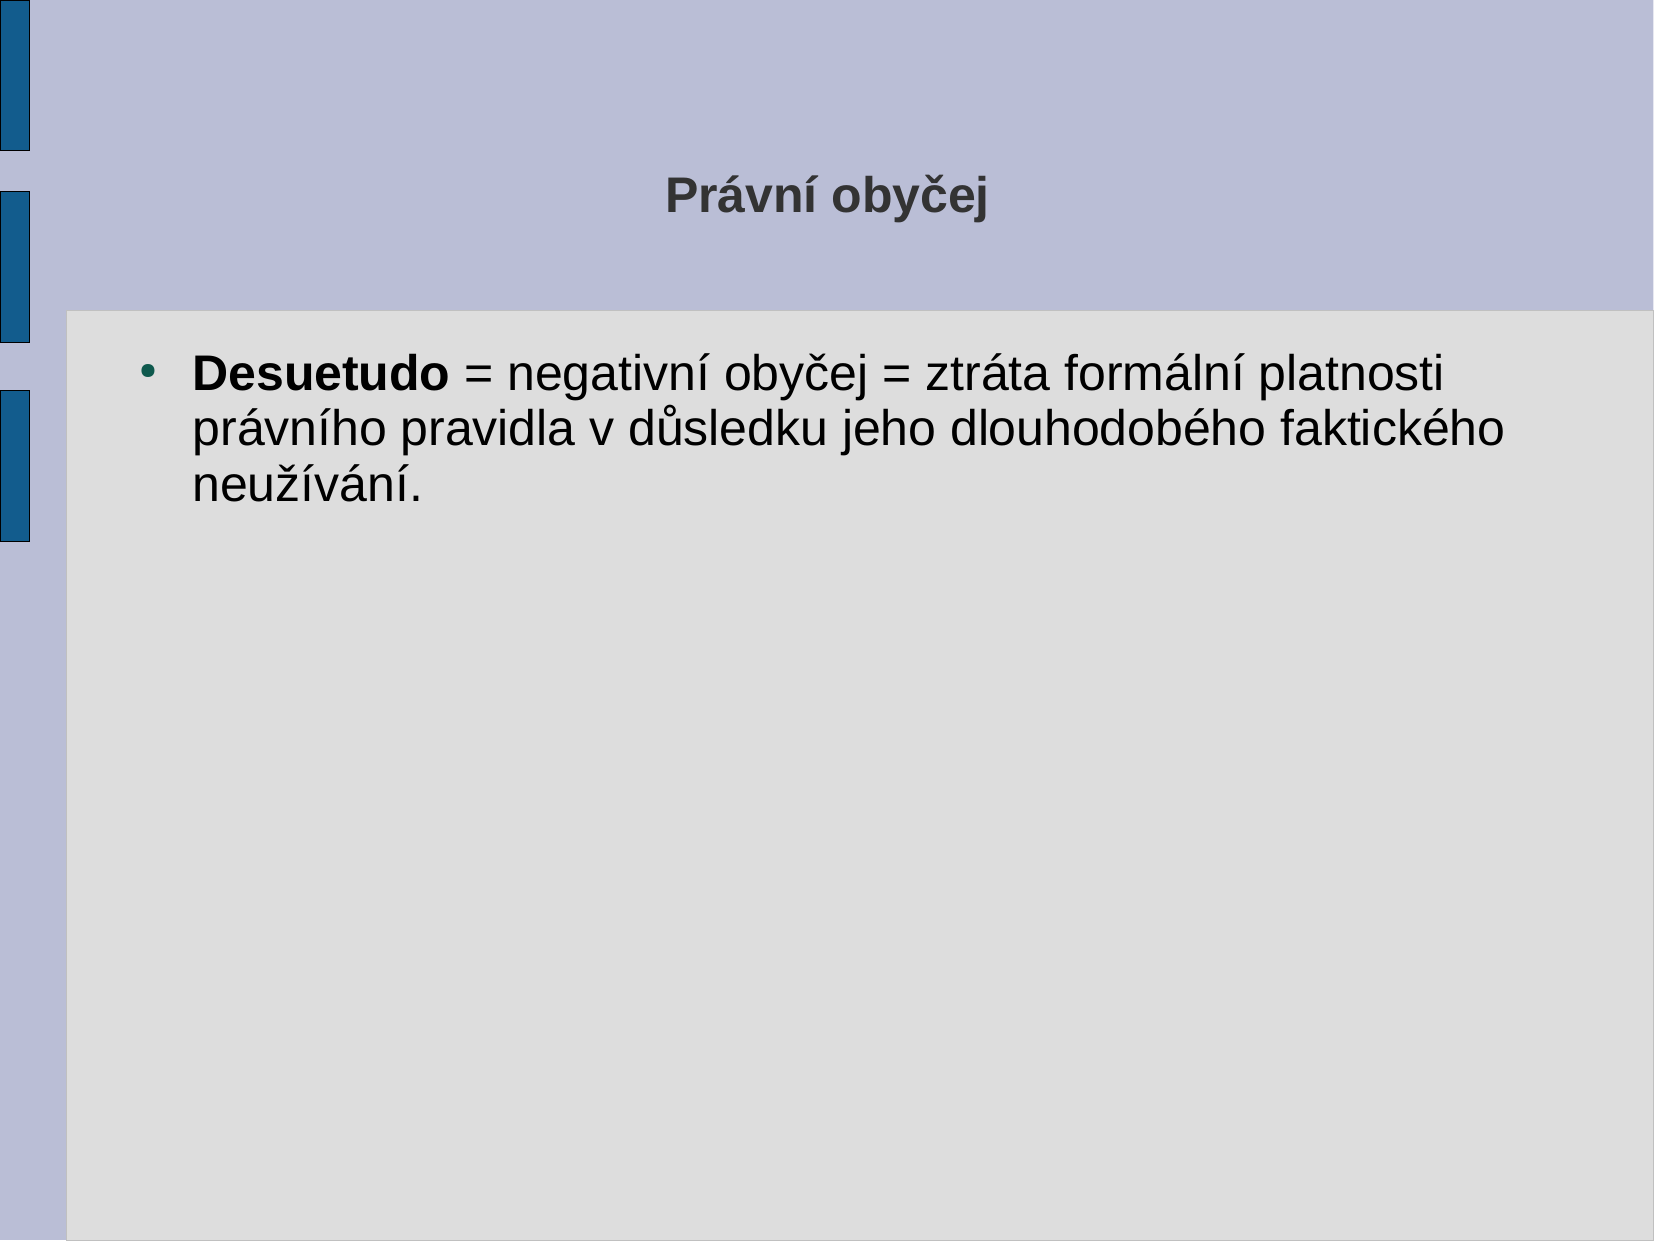

# Právní obyčej
Desuetudo = negativní obyčej = ztráta formální platnosti právního pravidla v důsledku jeho dlouhodobého faktického neužívání.